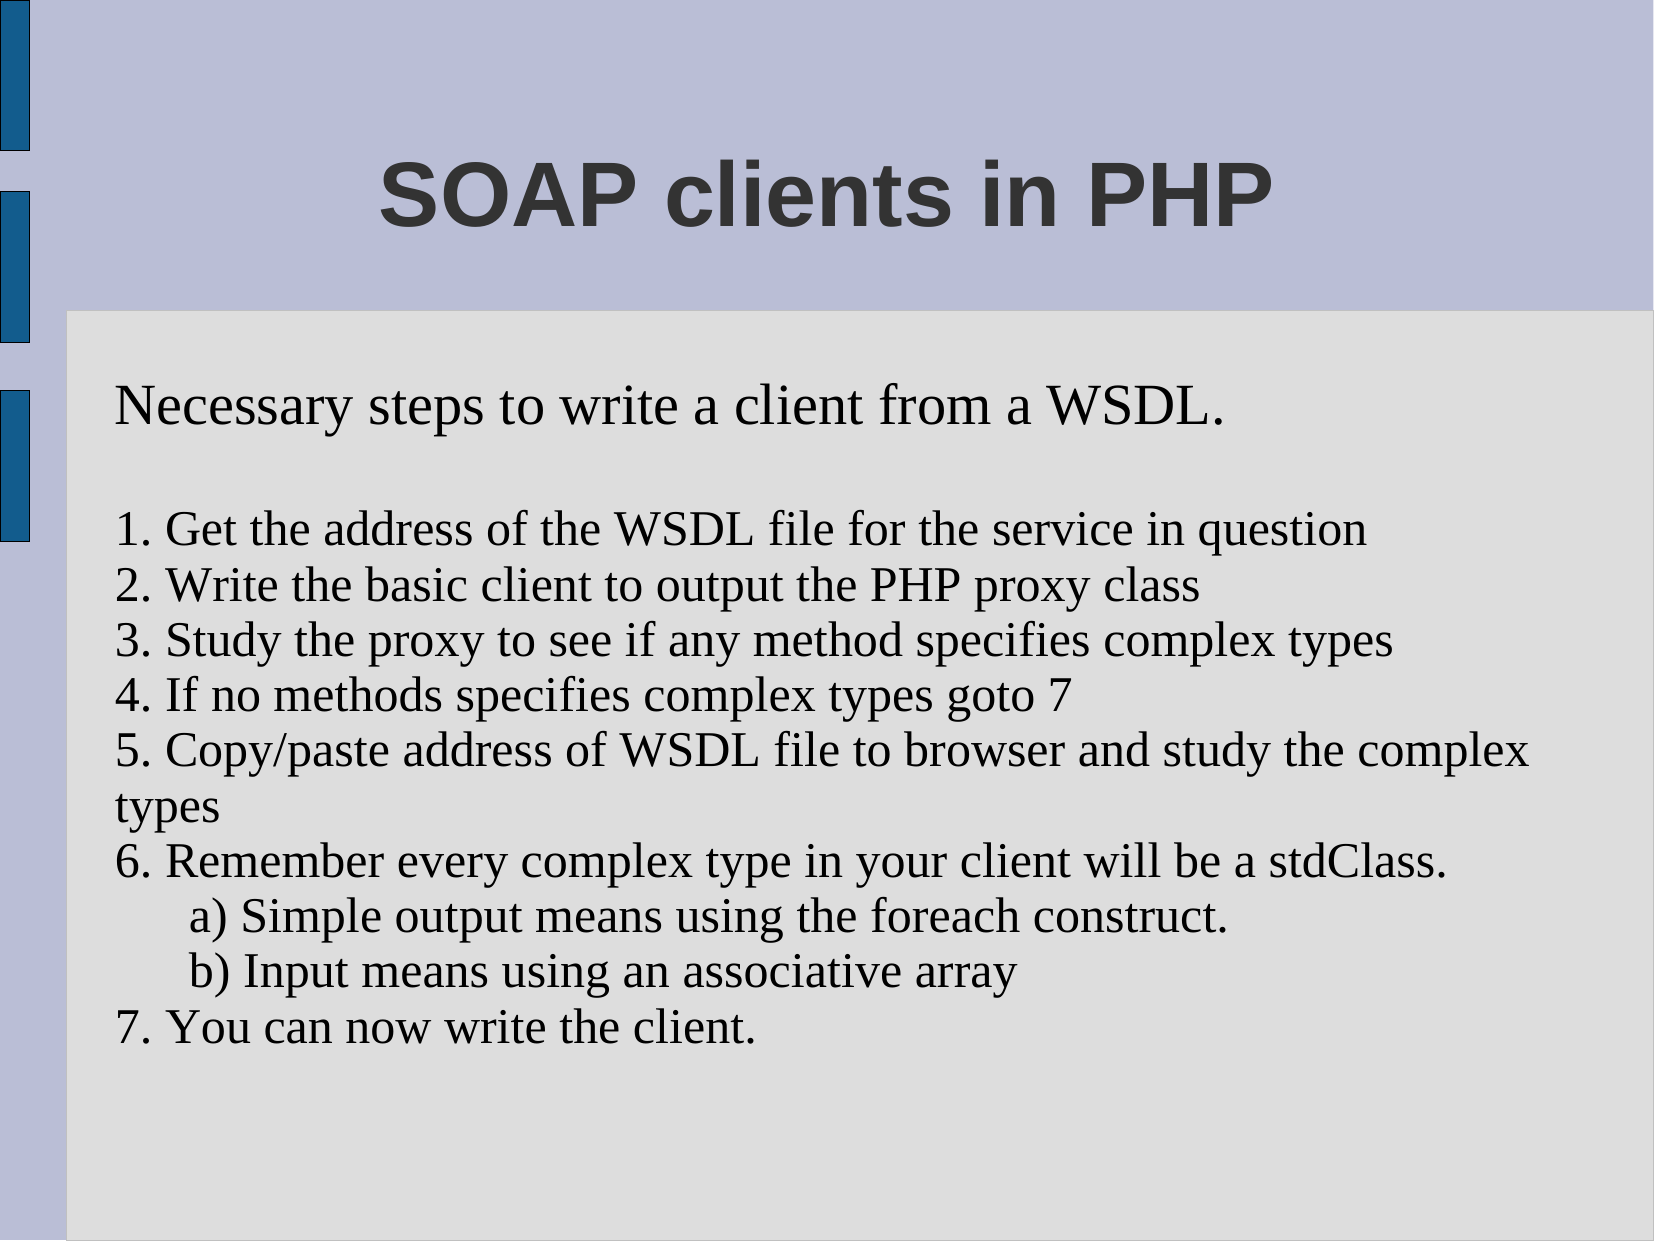

# SOAP clients in PHP
Necessary steps to write a client from a WSDL.
1. Get the address of the WSDL file for the service in question
2. Write the basic client to output the PHP proxy class
3. Study the proxy to see if any method specifies complex types
4. If no methods specifies complex types goto 7
5. Copy/paste address of WSDL file to browser and study the complex types
6. Remember every complex type in your client will be a stdClass. 		a) Simple output means using the foreach construct.
	b) Input means using an associative array
7. You can now write the client.